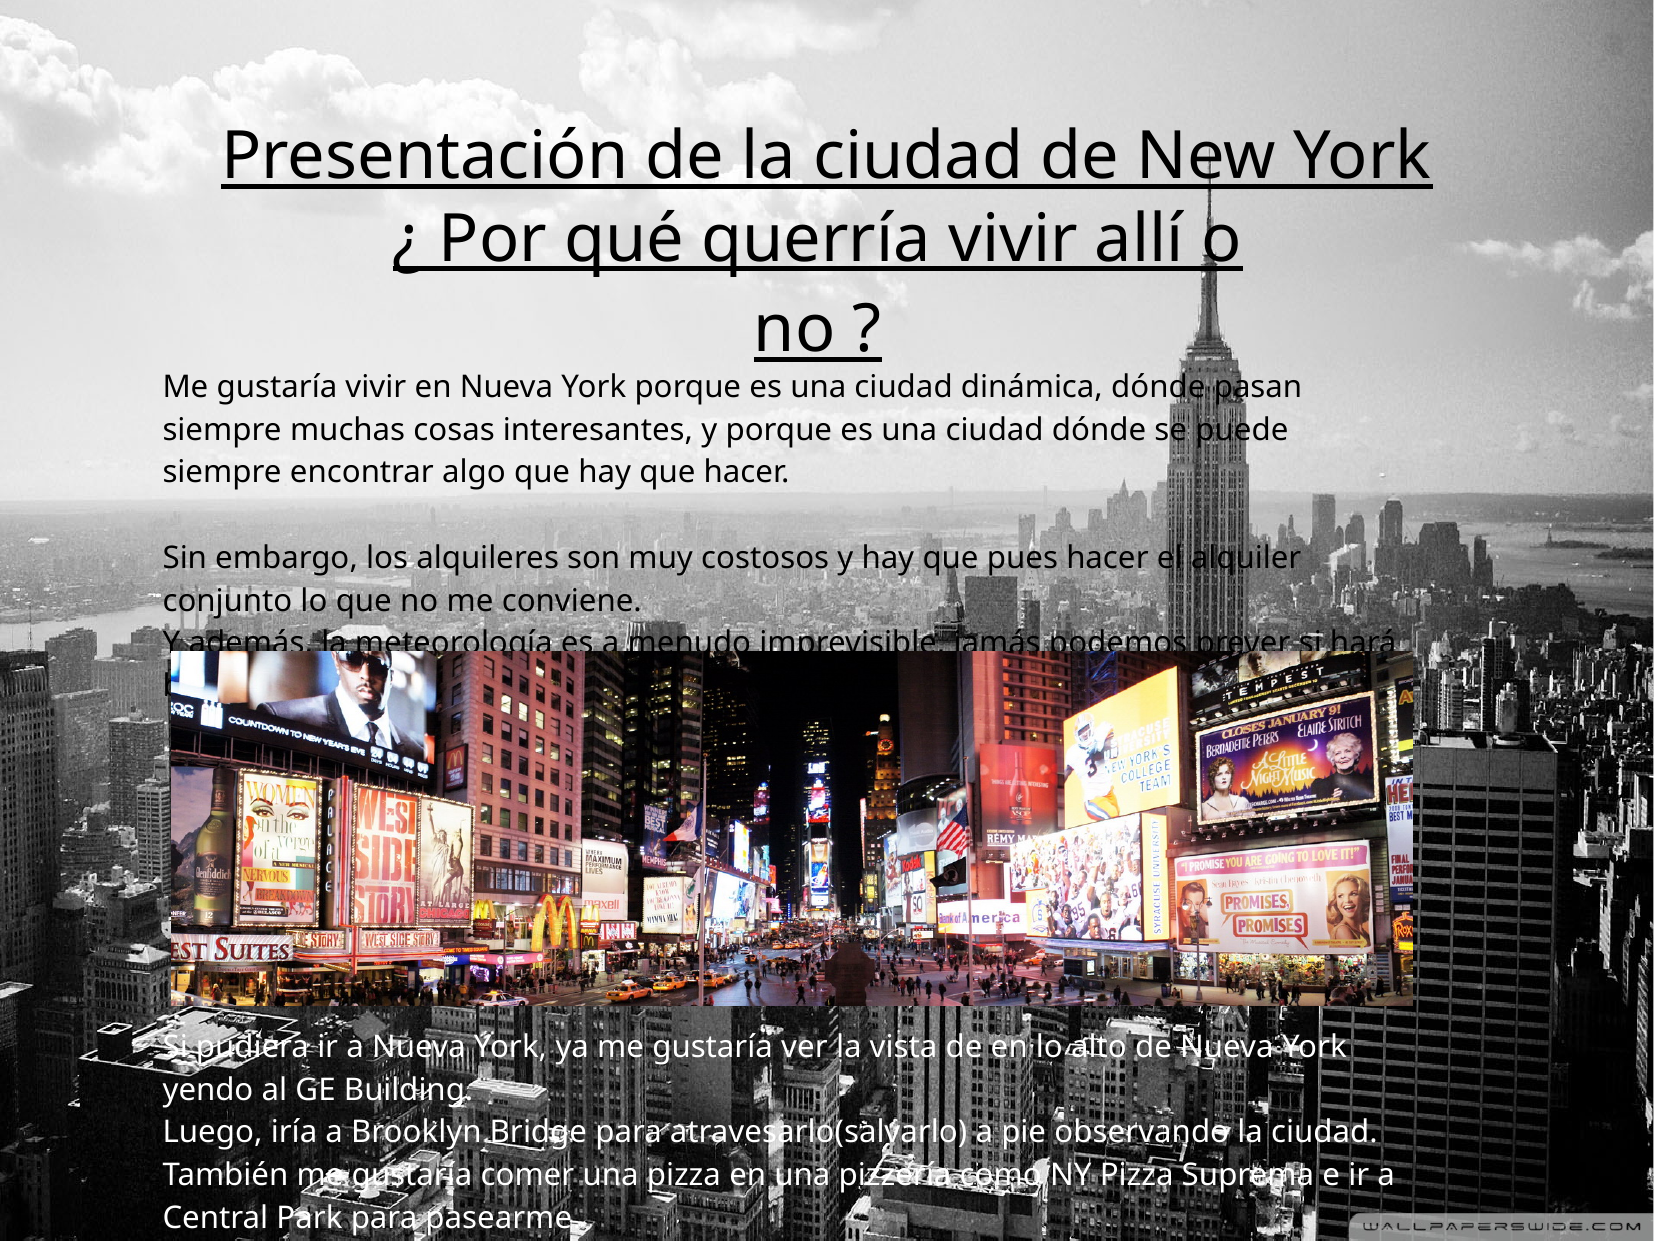

# Presentación de la ciudad de New York
¿ Por qué querría vivir allí o no ?
Me gustaría vivir en Nueva York porque es una ciudad dinámica, dónde pasan siempre muchas cosas interesantes, y porque es una ciudad dónde se puede siempre encontrar algo que hay que hacer.
Sin embargo, los alquileres son muy costosos y hay que pues hacer el alquiler conjunto lo que no me conviene.
Y además, la meteorología es a menudo imprevisible, jamás podemos prever si hará buen tiempo o no.
Si pudiera ir a Nueva York, ya me gustaría ver la vista de en lo alto de Nueva York yendo al GE Building.
Luego, iría a Brooklyn Bridge para atravesarlo(salvarlo) a pie observando la ciudad.
También me gustaría comer una pizza en una pizzería como NY Pizza Suprema e ir a Central Park para pasearme.